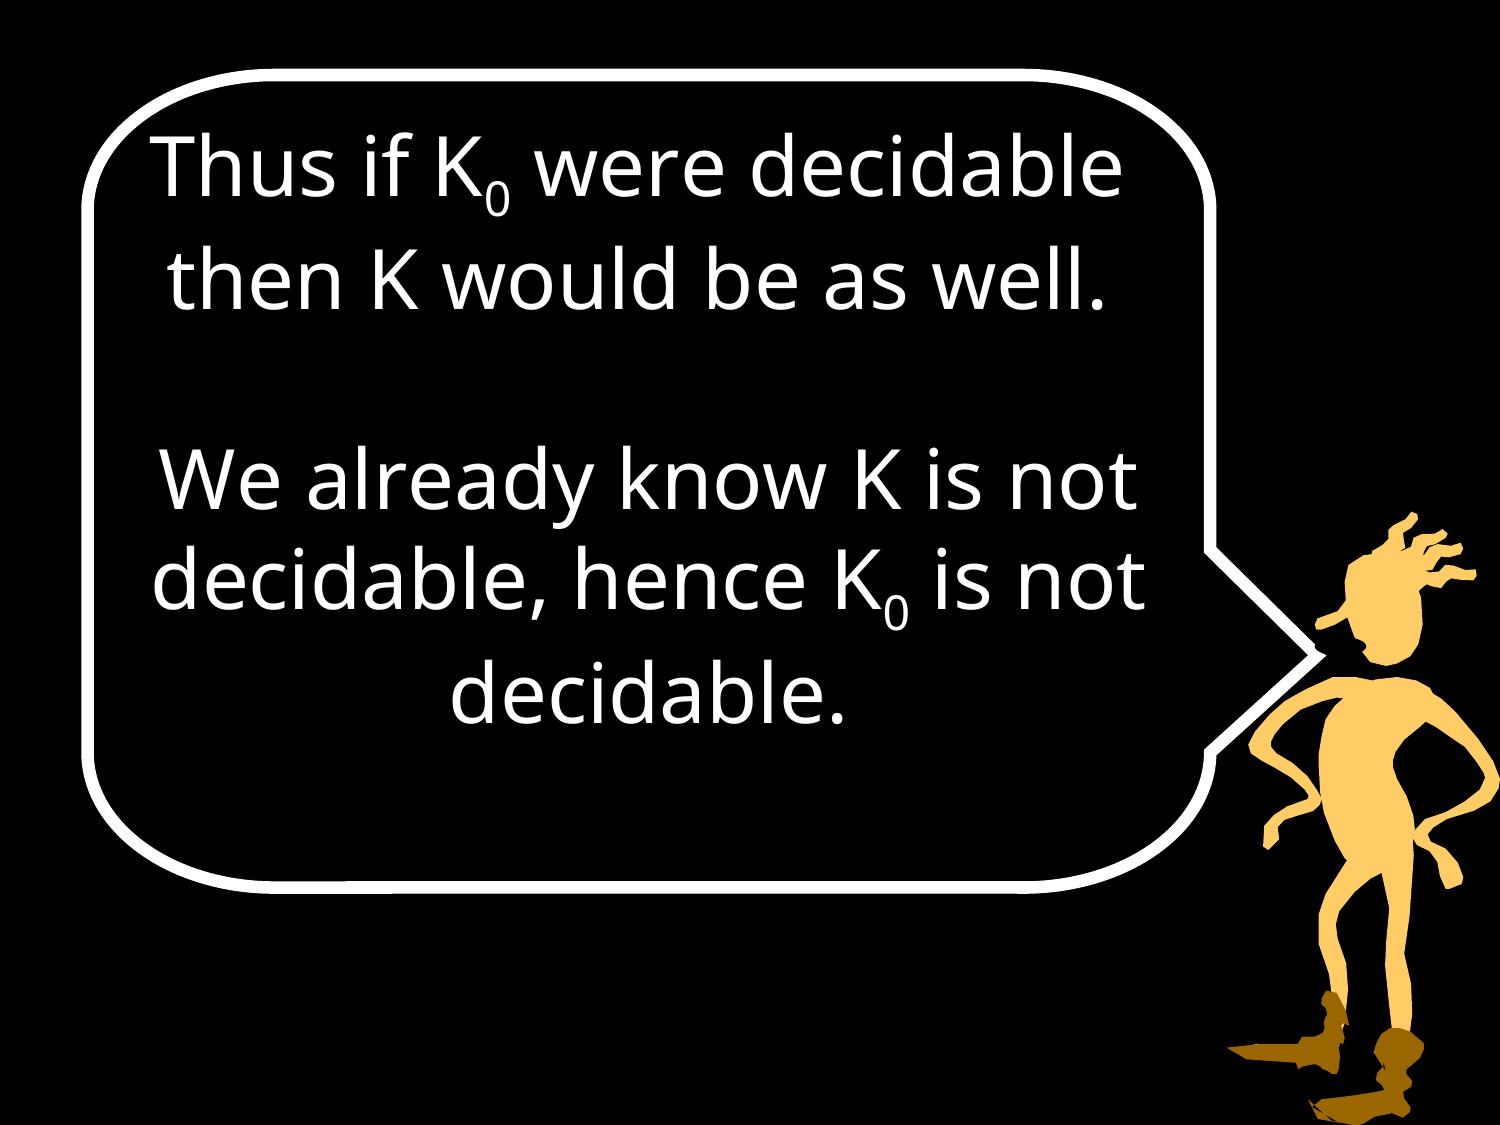

Thus if K0 were decidable
then K would be as well.
We already know K is not decidable, hence K0 is not decidable.